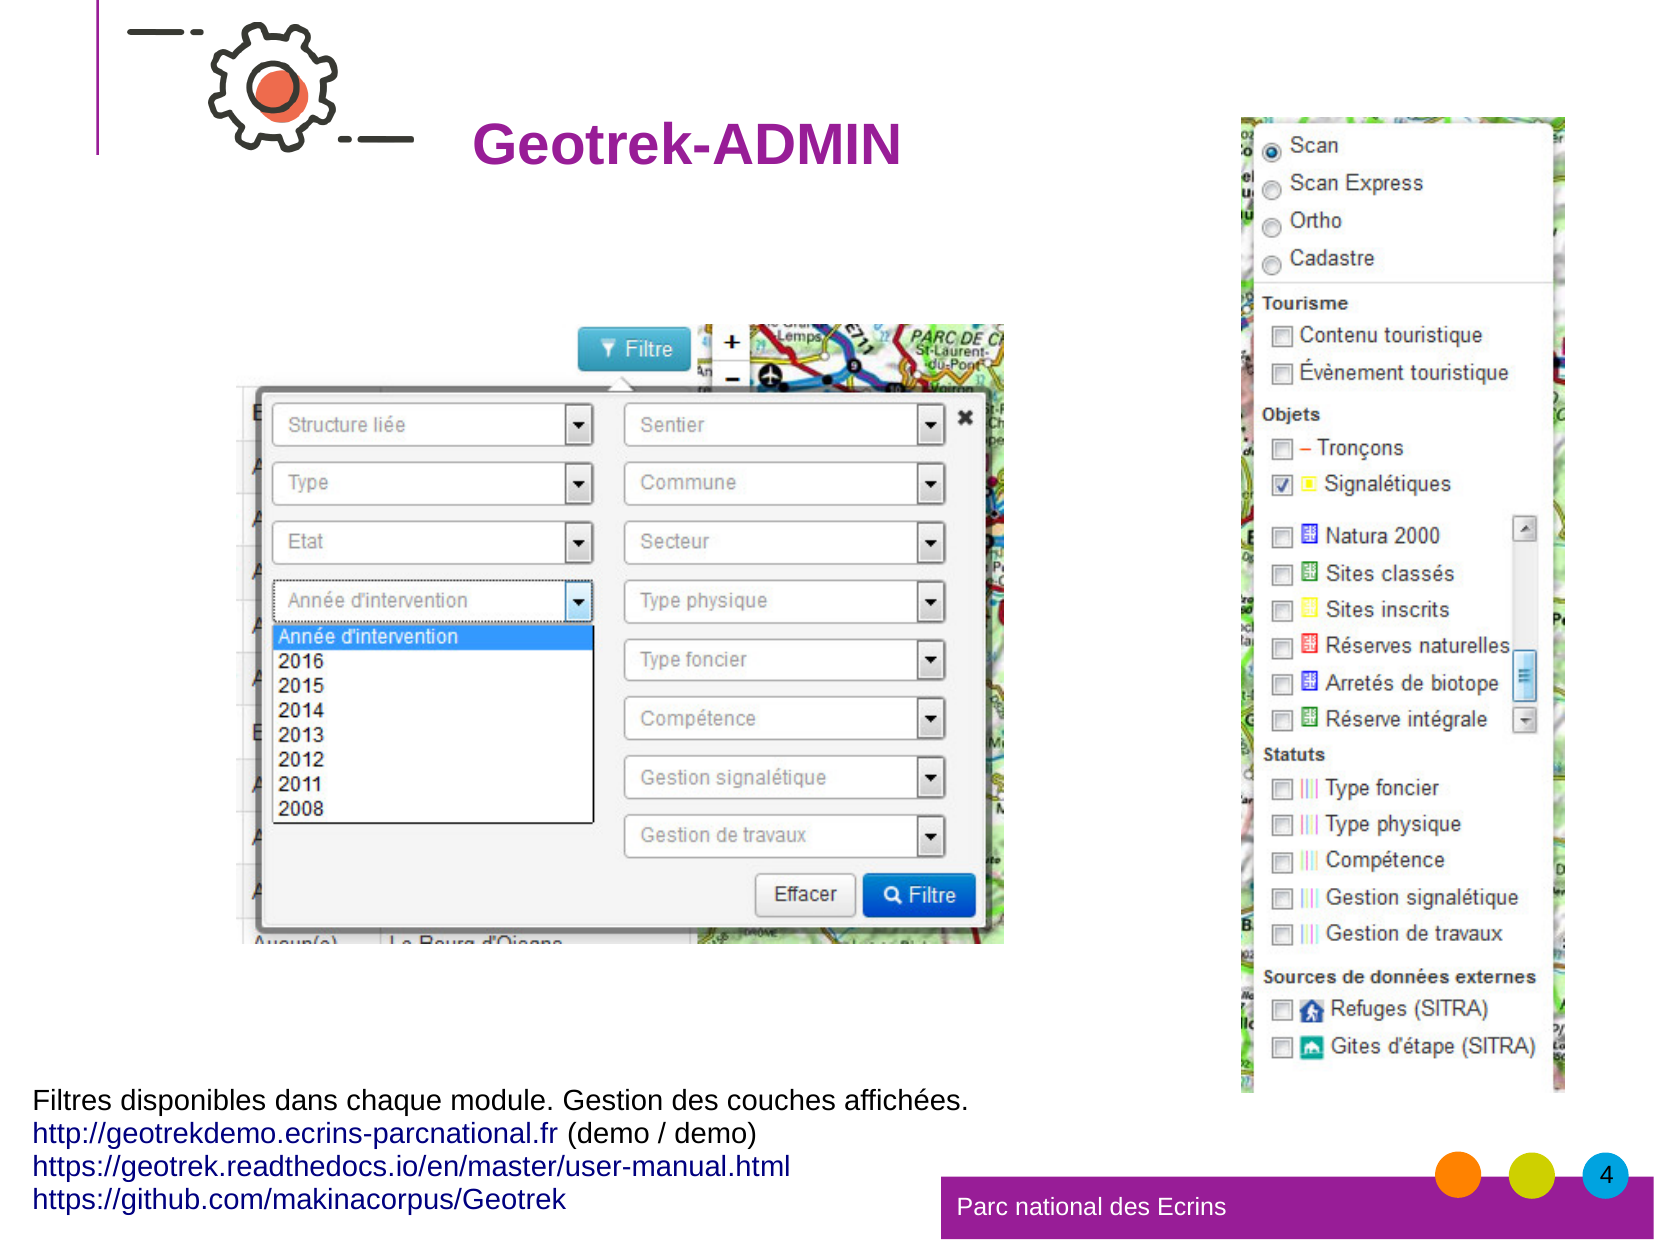

# Geotrek-ADMIN
Filtres disponibles dans chaque module. Gestion des couches affichées.
http://geotrekdemo.ecrins-parcnational.fr (demo / demo)
https://geotrek.readthedocs.io/en/master/user-manual.html
https://github.com/makinacorpus/Geotrek